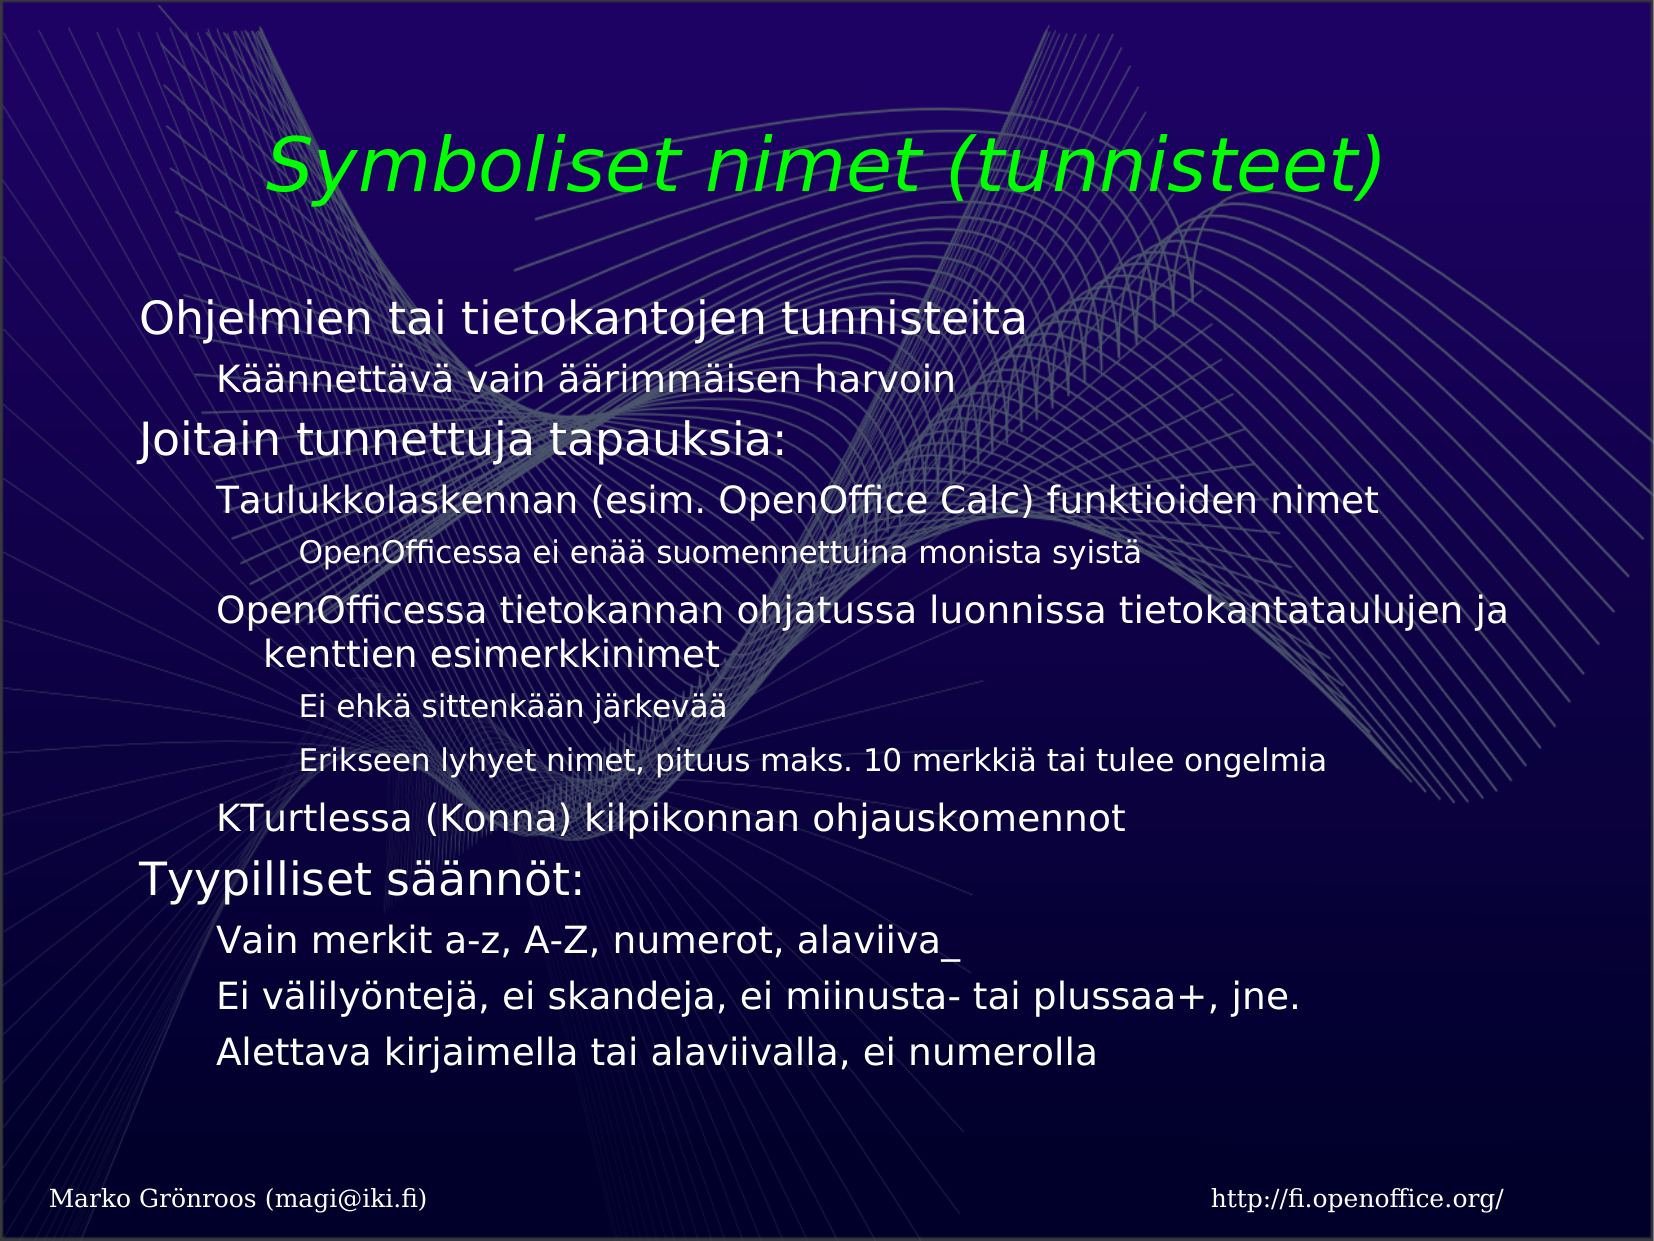

# Symboliset nimet (tunnisteet)
Ohjelmien tai tietokantojen tunnisteita
Käännettävä vain äärimmäisen harvoin
Joitain tunnettuja tapauksia:
Taulukkolaskennan (esim. OpenOffice Calc) funktioiden nimet
OpenOfficessa ei enää suomennettuina monista syistä
OpenOfficessa tietokannan ohjatussa luonnissa tietokantataulujen ja kenttien esimerkkinimet
Ei ehkä sittenkään järkevää
Erikseen lyhyet nimet, pituus maks. 10 merkkiä tai tulee ongelmia
KTurtlessa (Konna) kilpikonnan ohjauskomennot
Tyypilliset säännöt:
Vain merkit a-z, A-Z, numerot, alaviiva_
Ei välilyöntejä, ei skandeja, ei miinusta- tai plussaa+, jne.
Alettava kirjaimella tai alaviivalla, ei numerolla